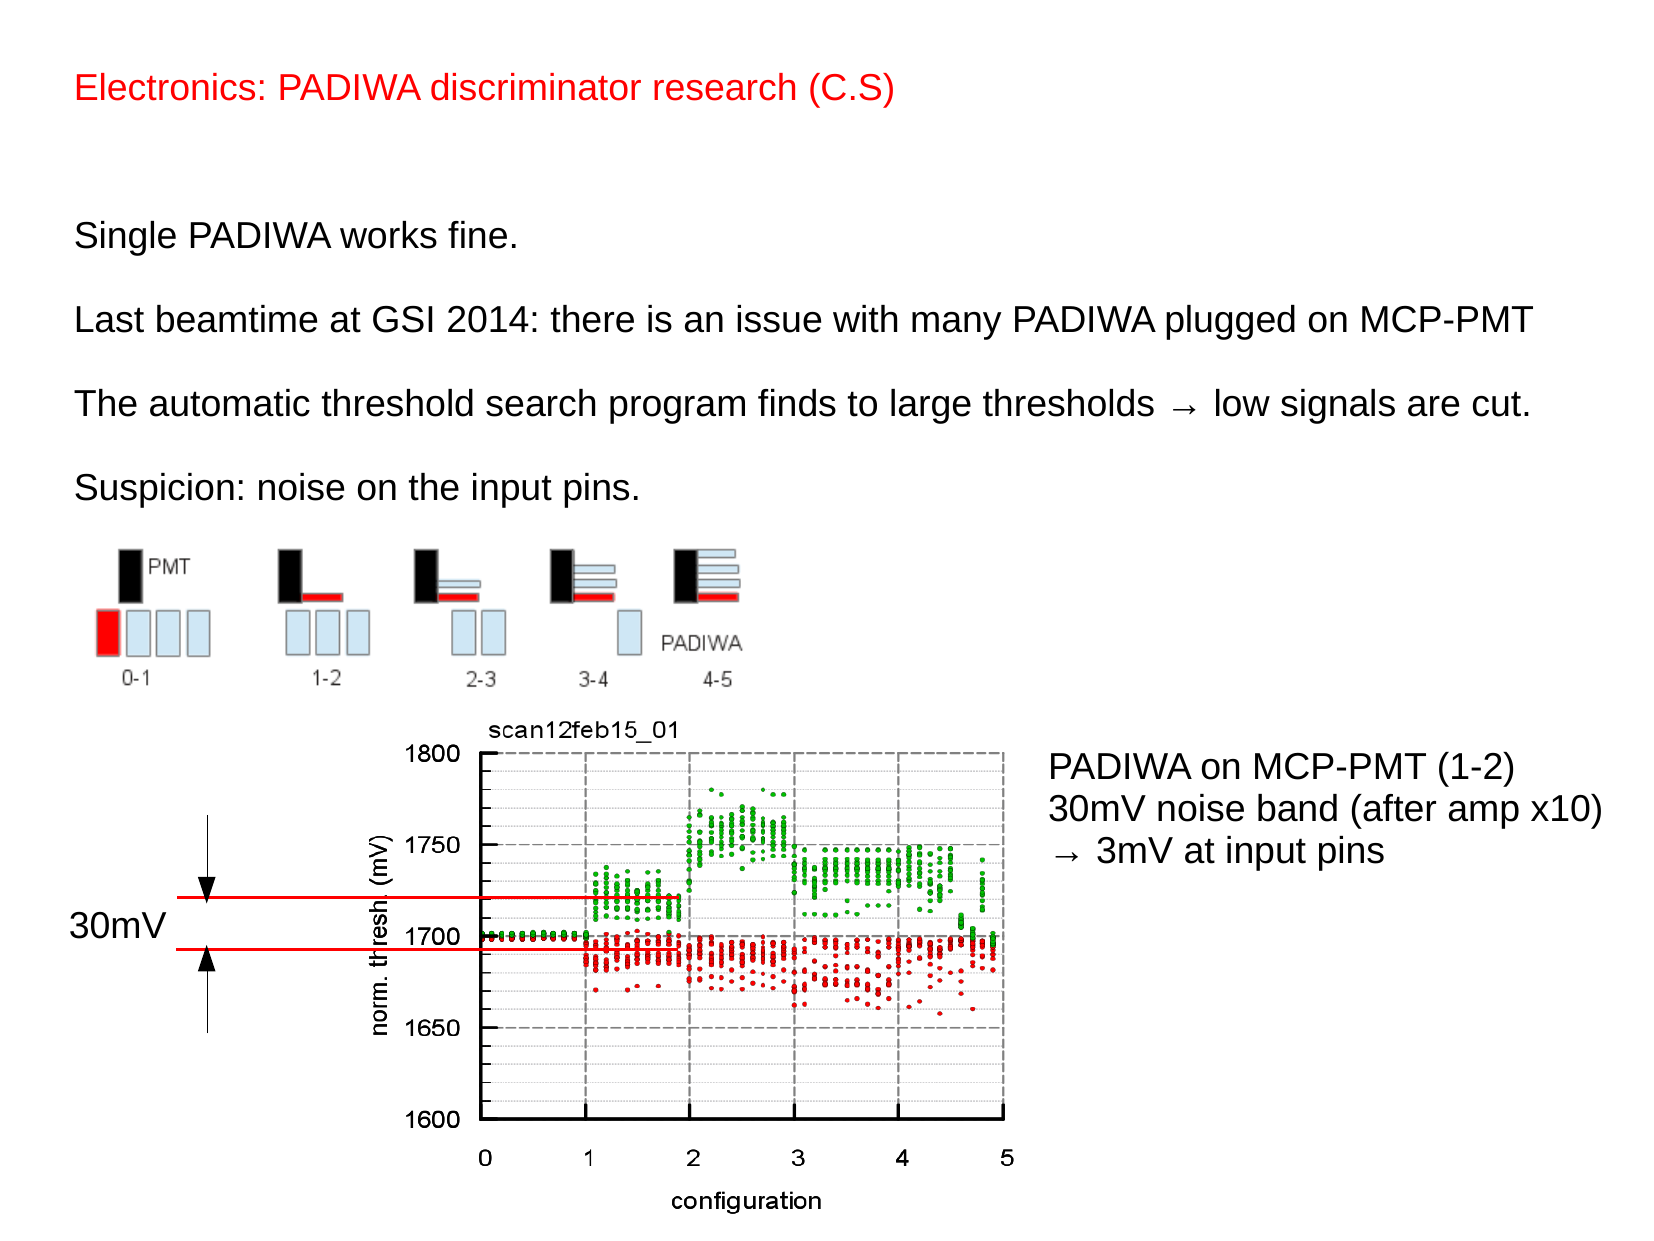

Electronics: PADIWA discriminator research (C.S)
Single PADIWA works fine.
Last beamtime at GSI 2014: there is an issue with many PADIWA plugged on MCP-PMT
The automatic threshold search program finds to large thresholds → low signals are cut.
Suspicion: noise on the input pins.
PADIWA on MCP-PMT (1-2)
30mV noise band (after amp x10)
→ 3mV at input pins
30mV